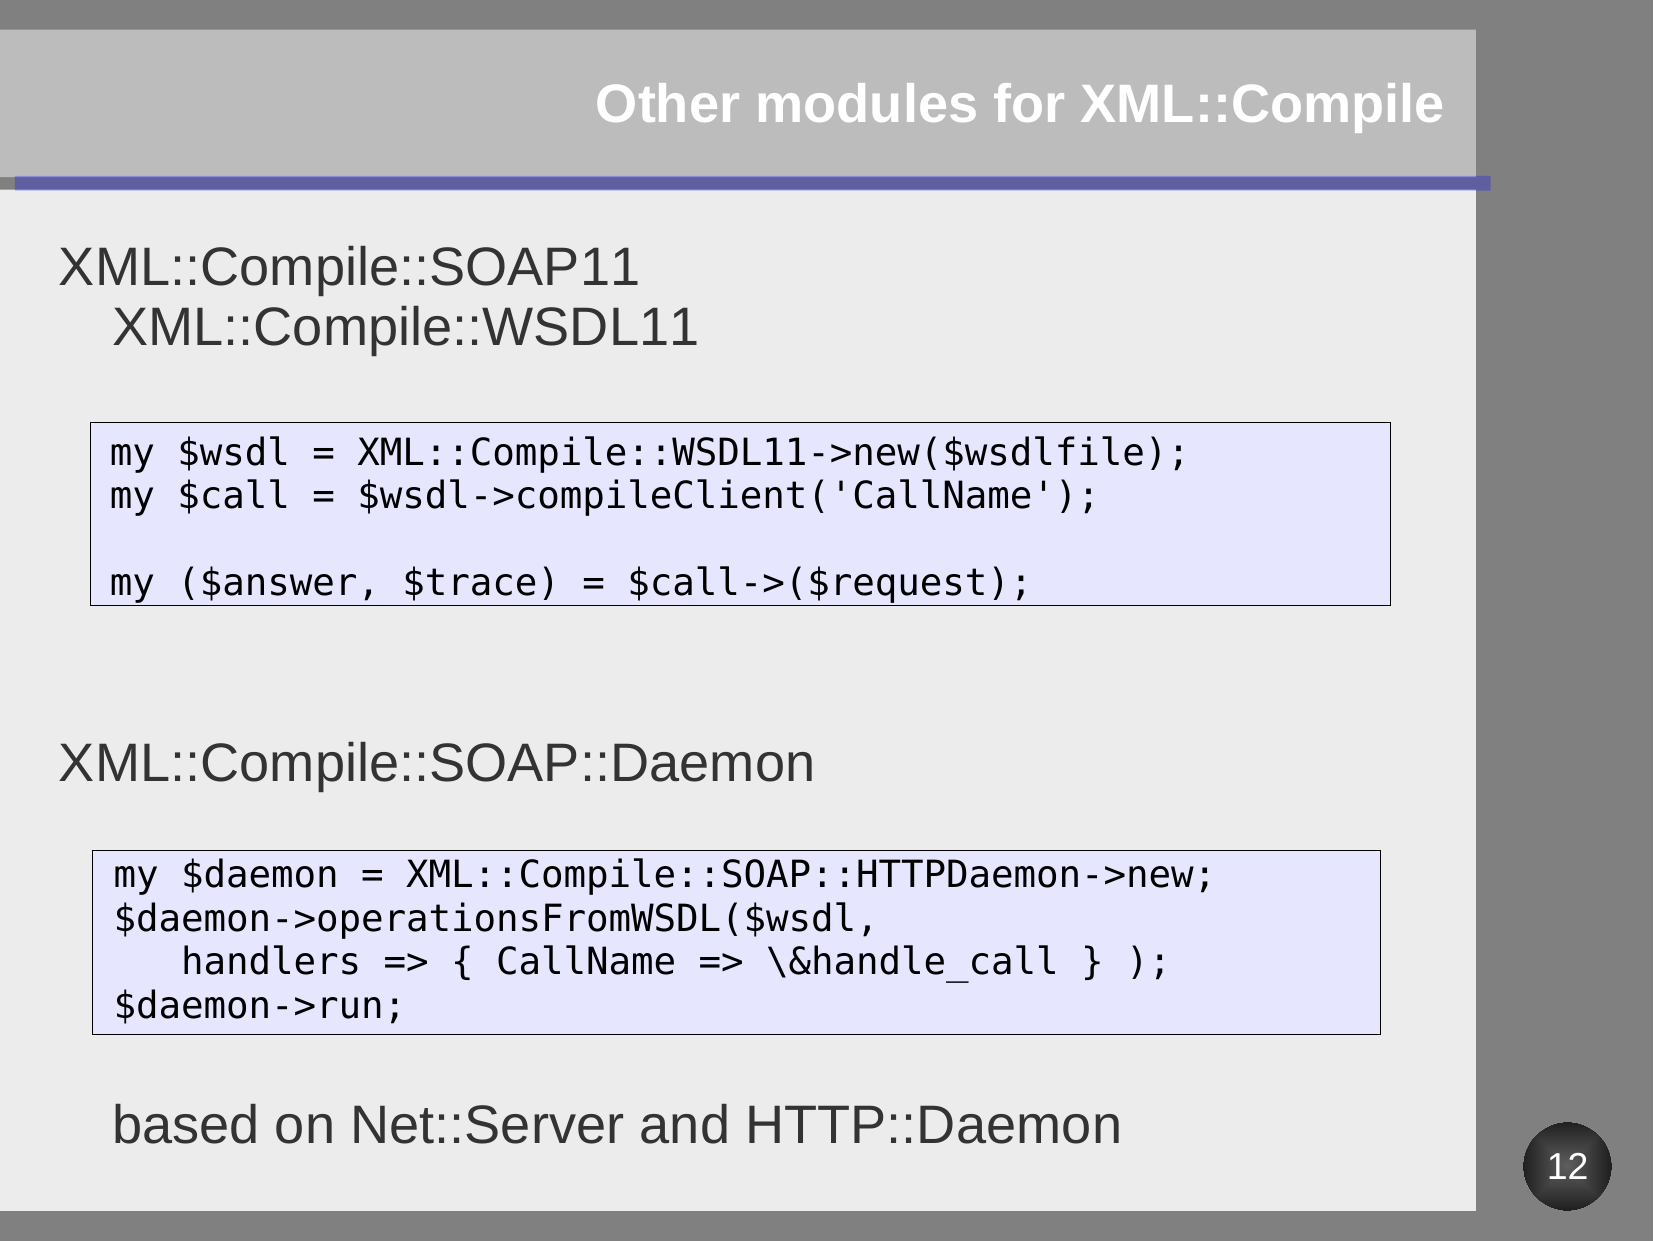

# Other modules for XML::Compile
XML::Compile::SOAP11
XML::Compile::WSDL11
XML::Compile::SOAP::Daemon
based on Net::Server and HTTP::Daemon
my $wsdl = XML::Compile::WSDL11->new($wsdlfile);
my $call = $wsdl->compileClient('CallName');
my ($answer, $trace) = $call->($request);
my $daemon = XML::Compile::SOAP::HTTPDaemon->new;
$daemon->operationsFromWSDL($wsdl,
 handlers => { CallName => \&handle_call } );
$daemon->run;